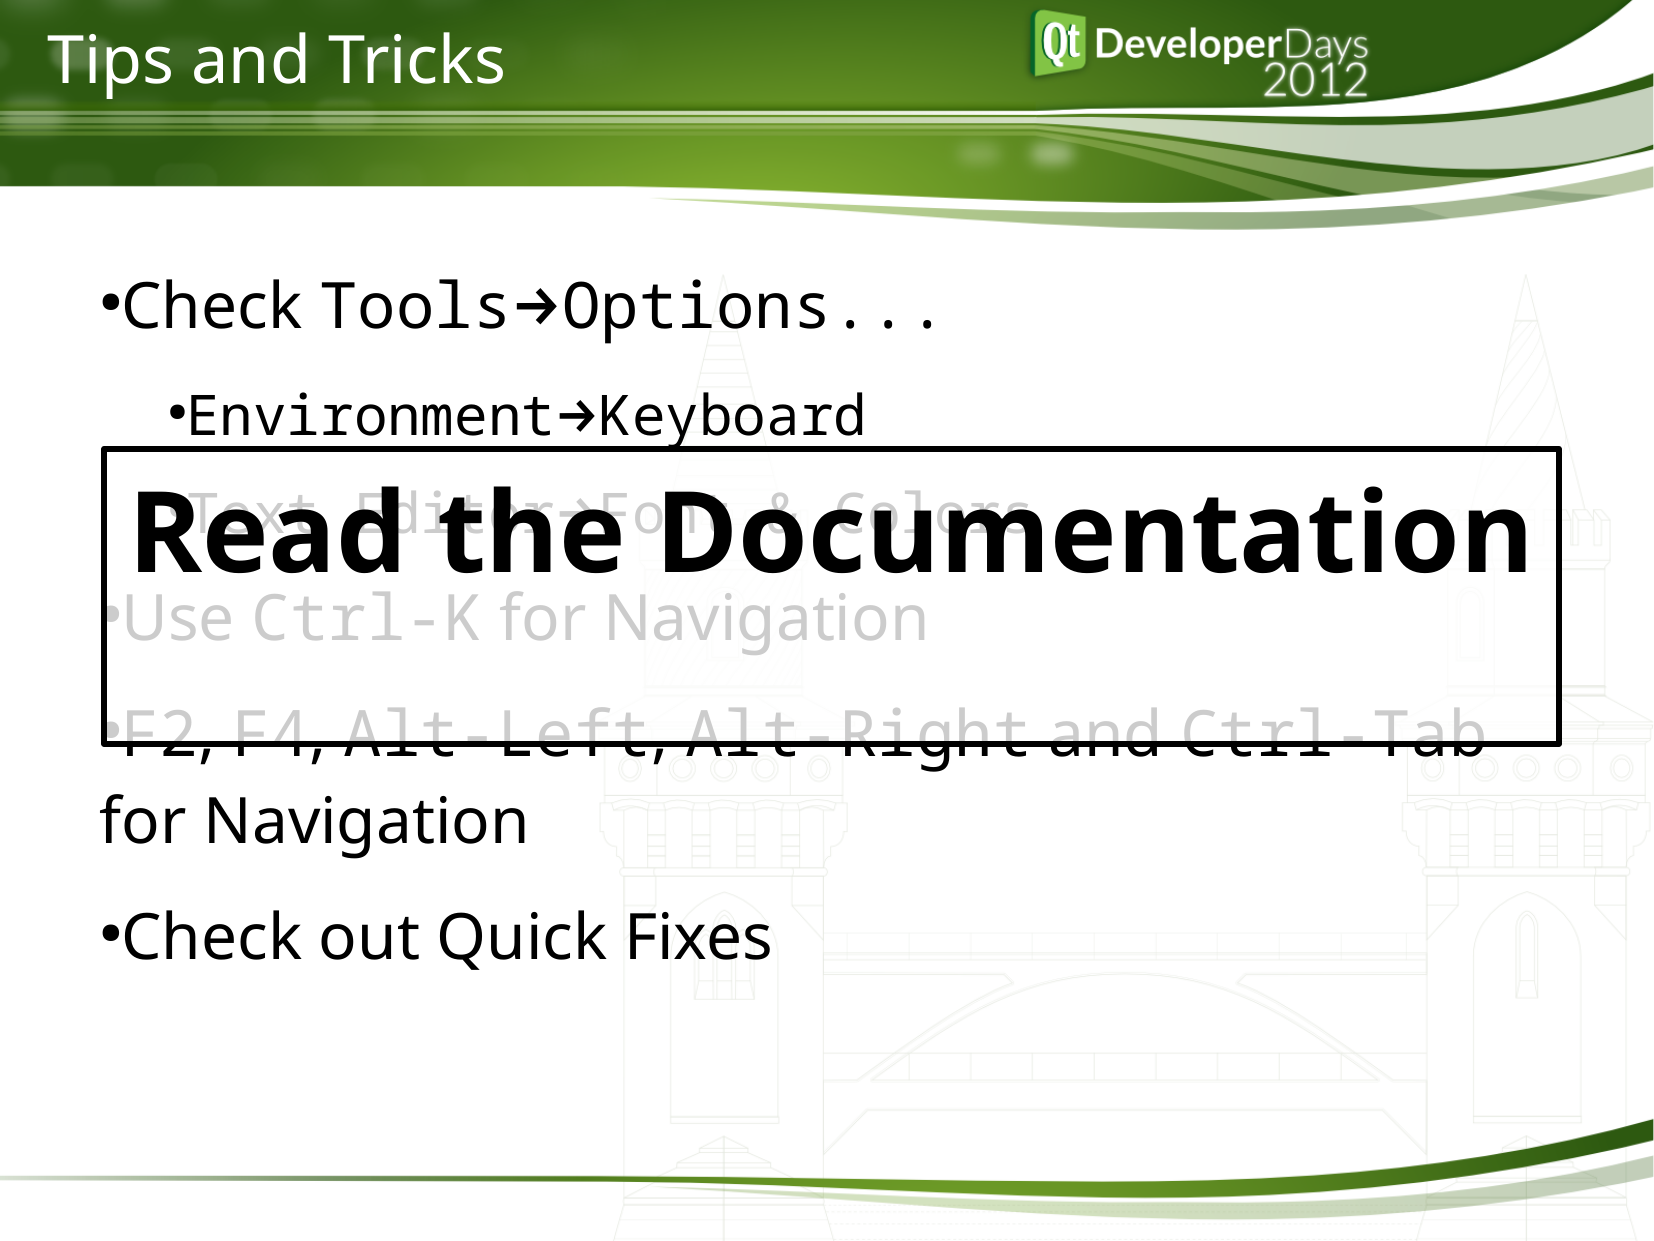

# Tips and Tricks
Check Tools→Options...
Environment→Keyboard
Text Editor→Font & Colors
Use Ctrl-K for Navigation
F2, F4, Alt-Left, Alt-Right and Ctrl-Tab for Navigation
Check out Quick Fixes
Read the Documentation